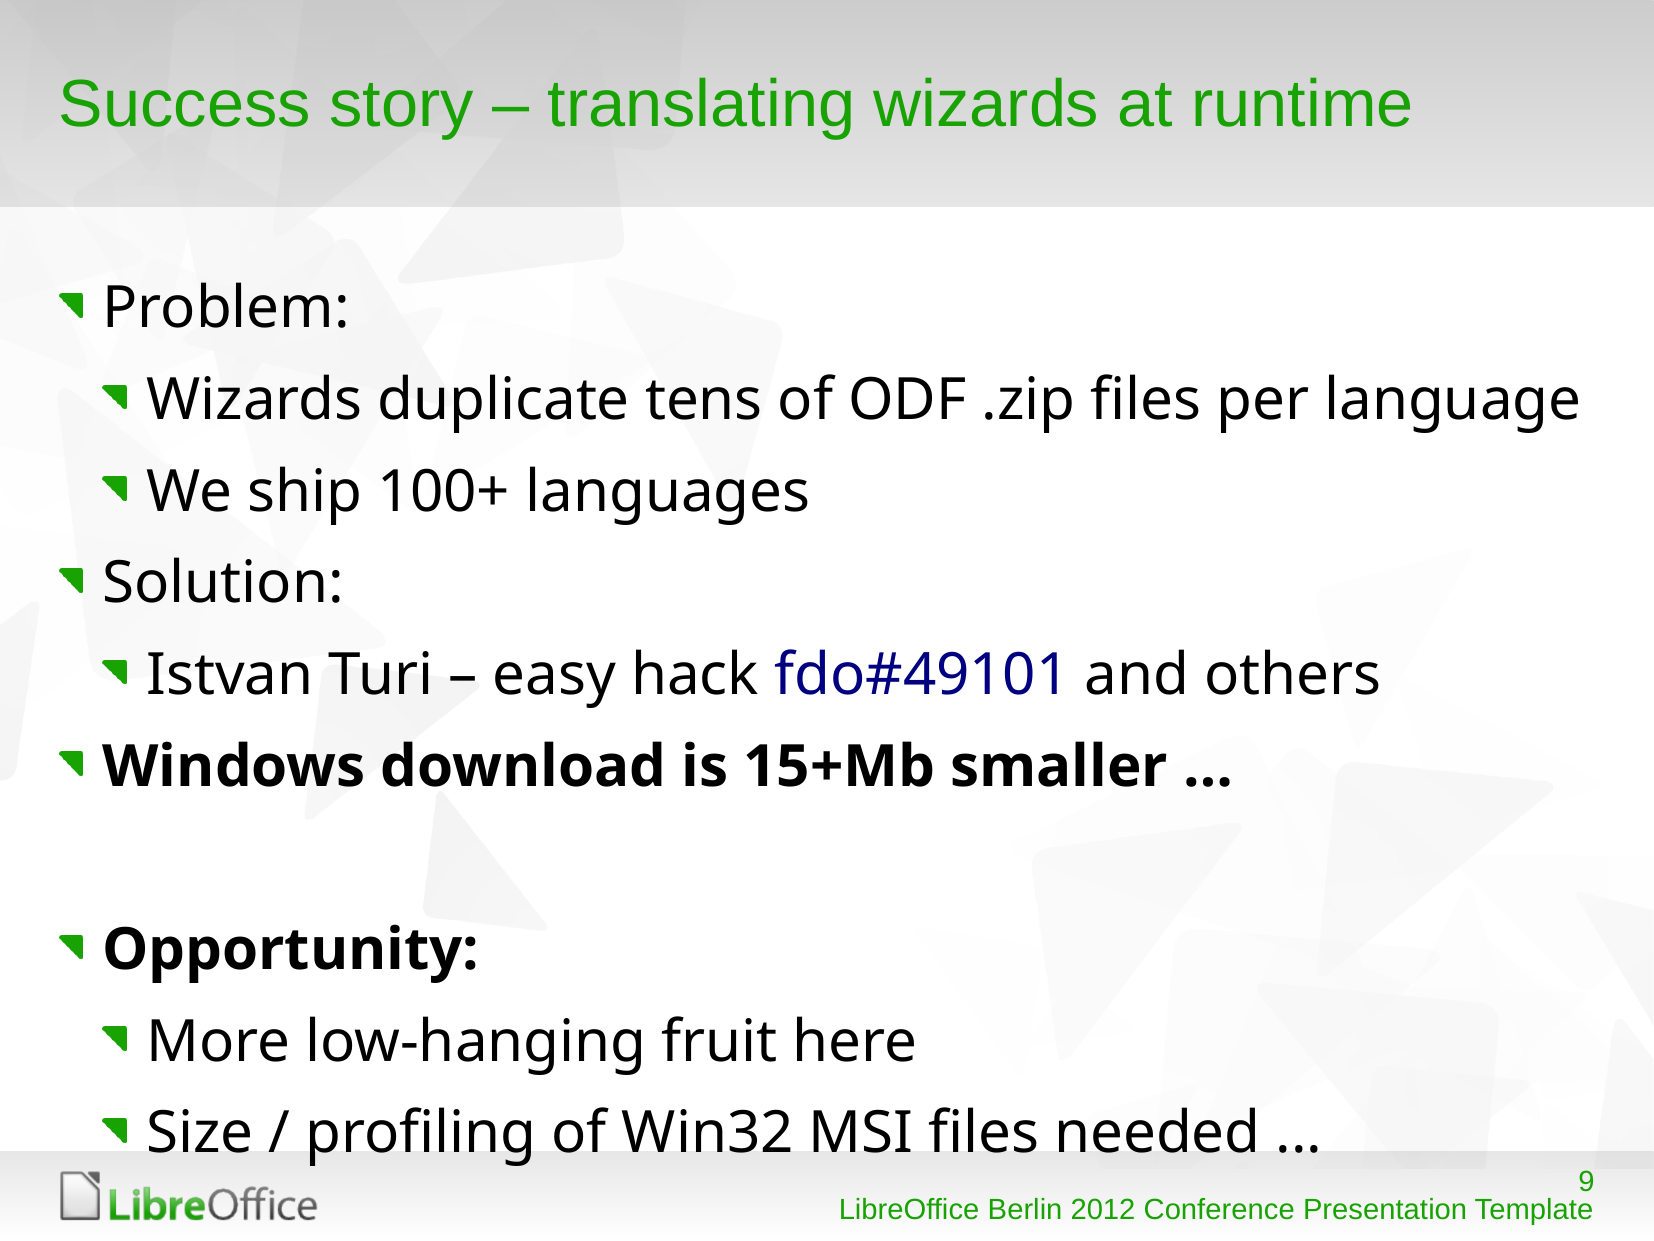

# Success story – translating wizards at runtime
Problem:
Wizards duplicate tens of ODF .zip files per language
We ship 100+ languages
Solution:
Istvan Turi – easy hack fdo#49101 and others
Windows download is 15+Mb smaller …
Opportunity:
More low-hanging fruit here
Size / profiling of Win32 MSI files needed ...
9
LibreOffice Berlin 2012 Conference Presentation Template